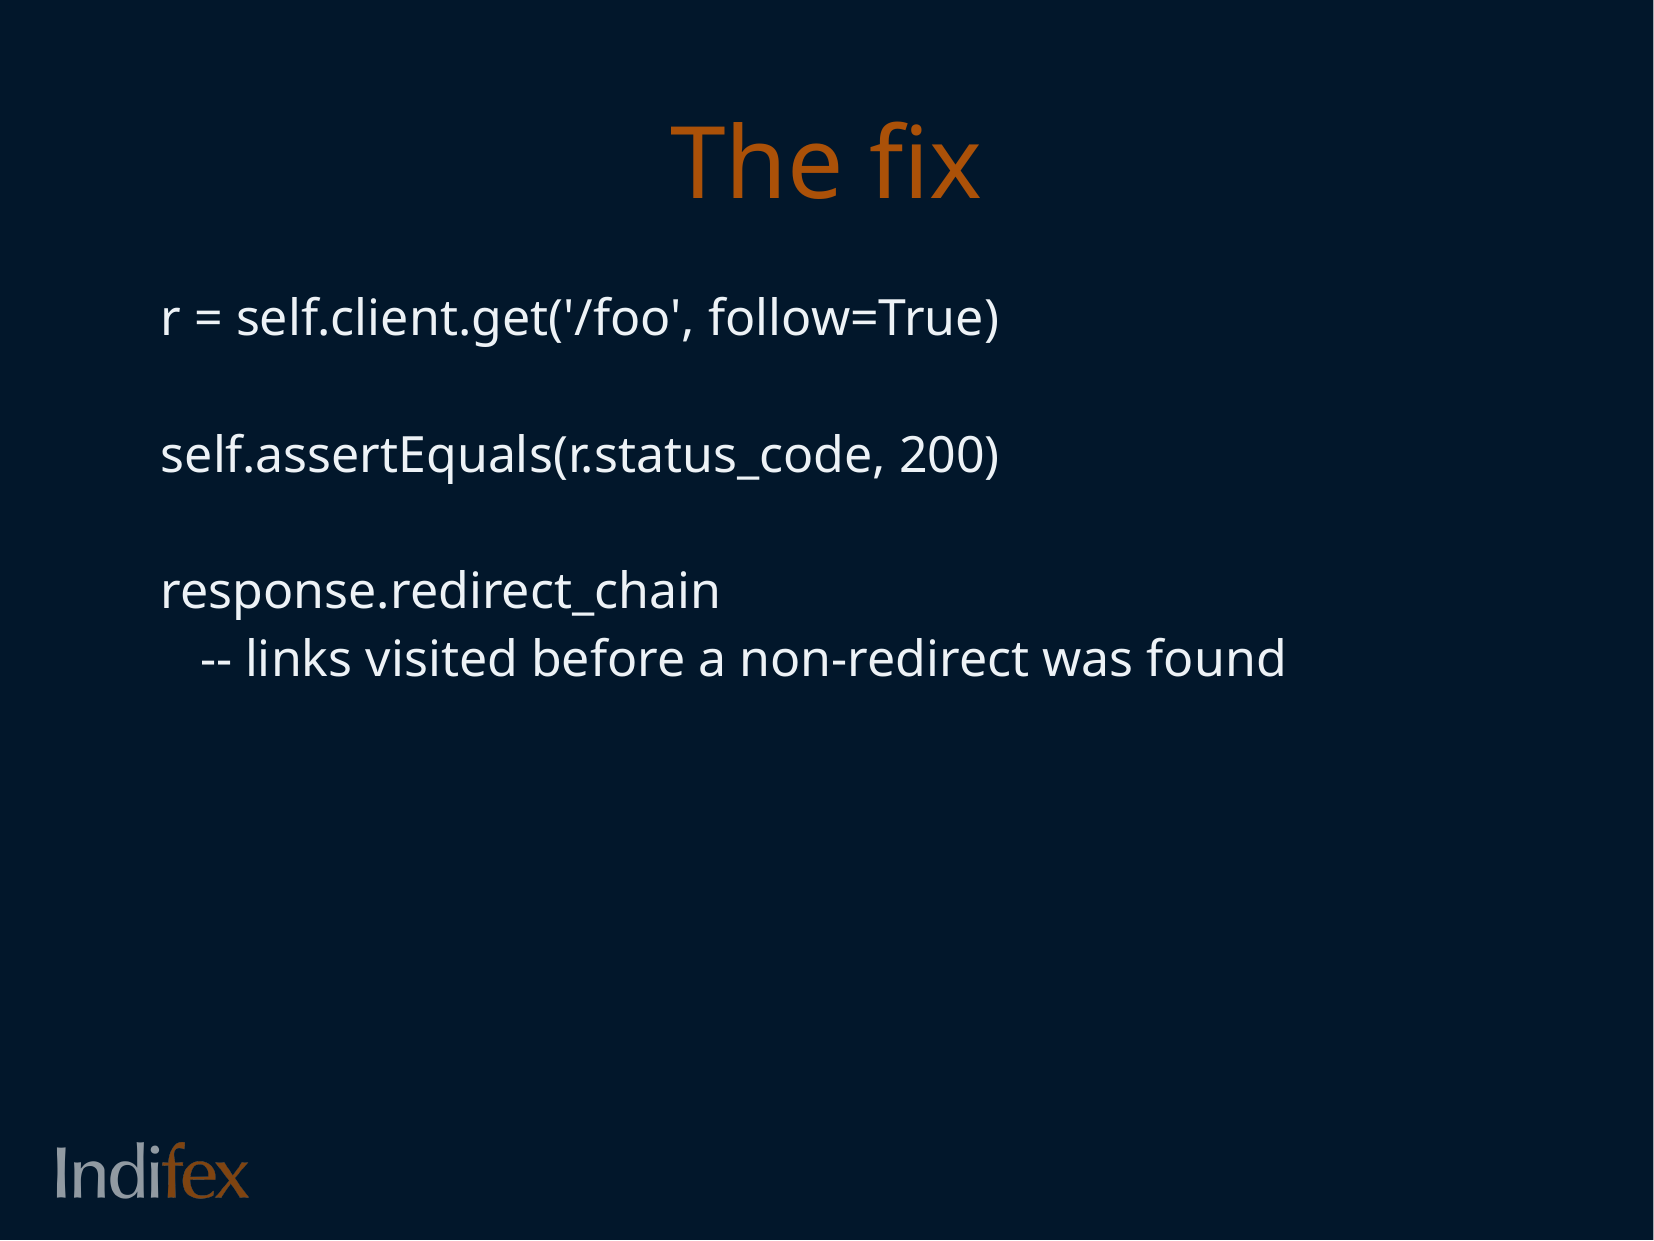

# The fix
r = self.client.get('/foo', follow=True)
self.assertEquals(r.status_code, 200)
response.redirect_chain
 -- links visited before a non-redirect was found